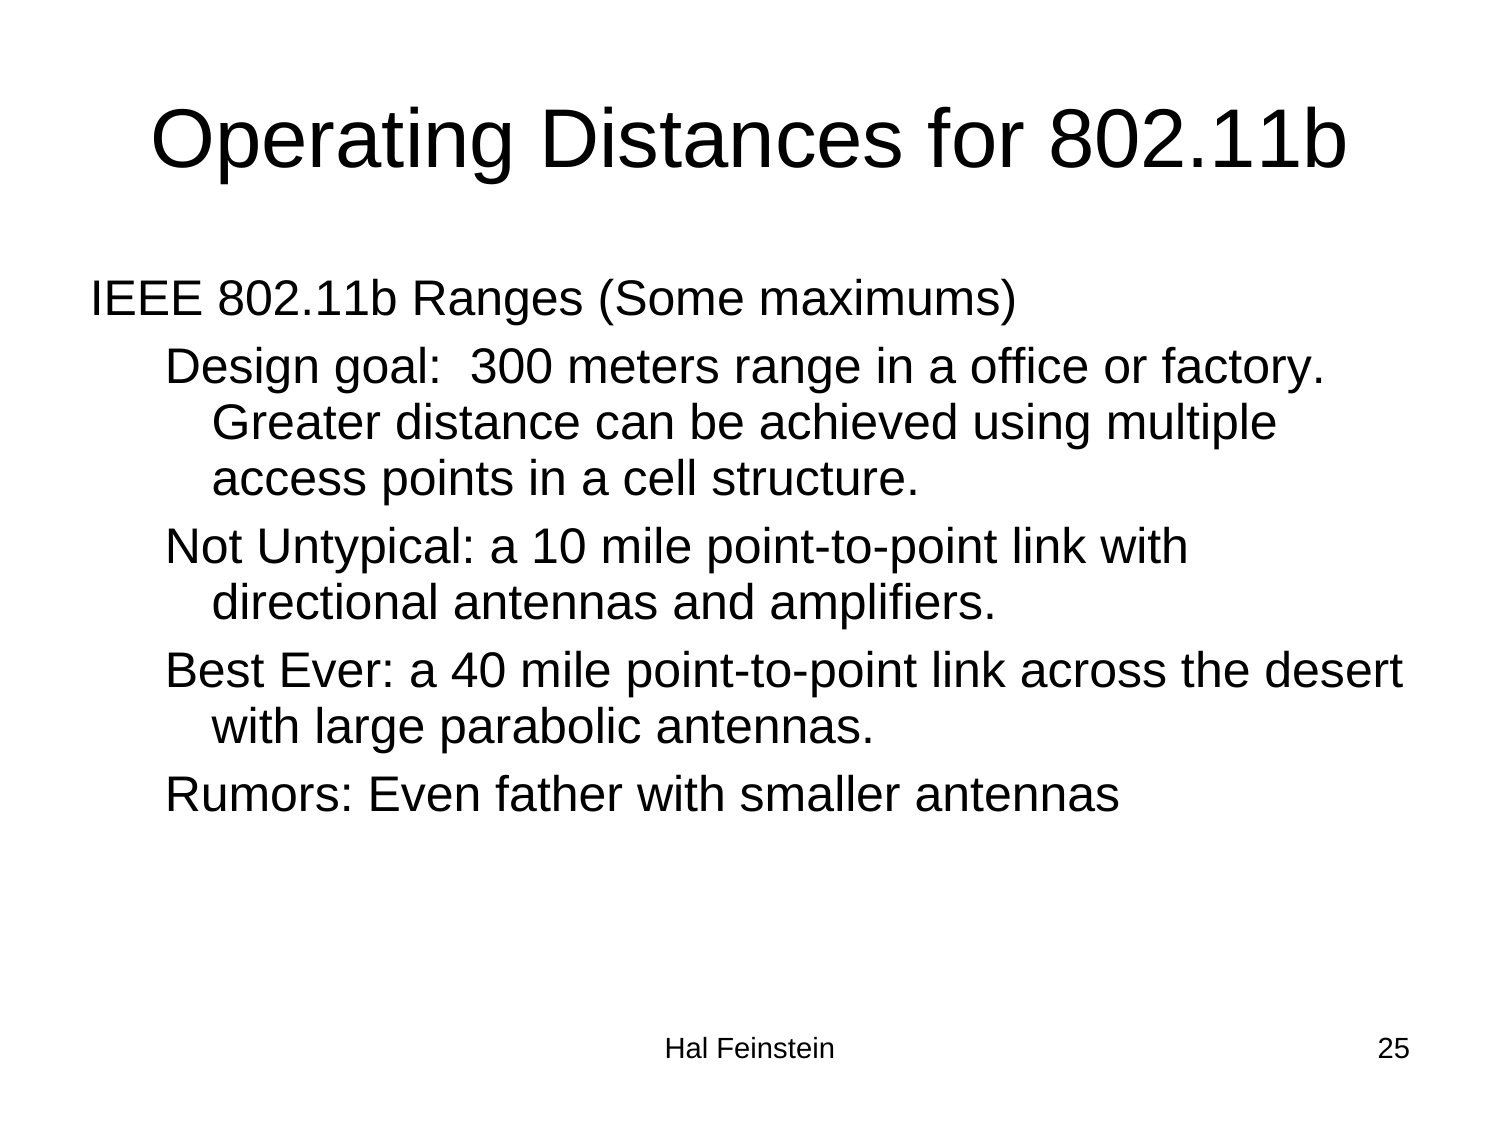

# Operating Distances for 802.11b
IEEE 802.11b Ranges (Some maximums)
Design goal: 300 meters range in a office or factory. Greater distance can be achieved using multiple access points in a cell structure.
Not Untypical: a 10 mile point-to-point link with directional antennas and amplifiers.
Best Ever: a 40 mile point-to-point link across the desert with large parabolic antennas.
Rumors: Even father with smaller antennas
Hal Feinstein
25